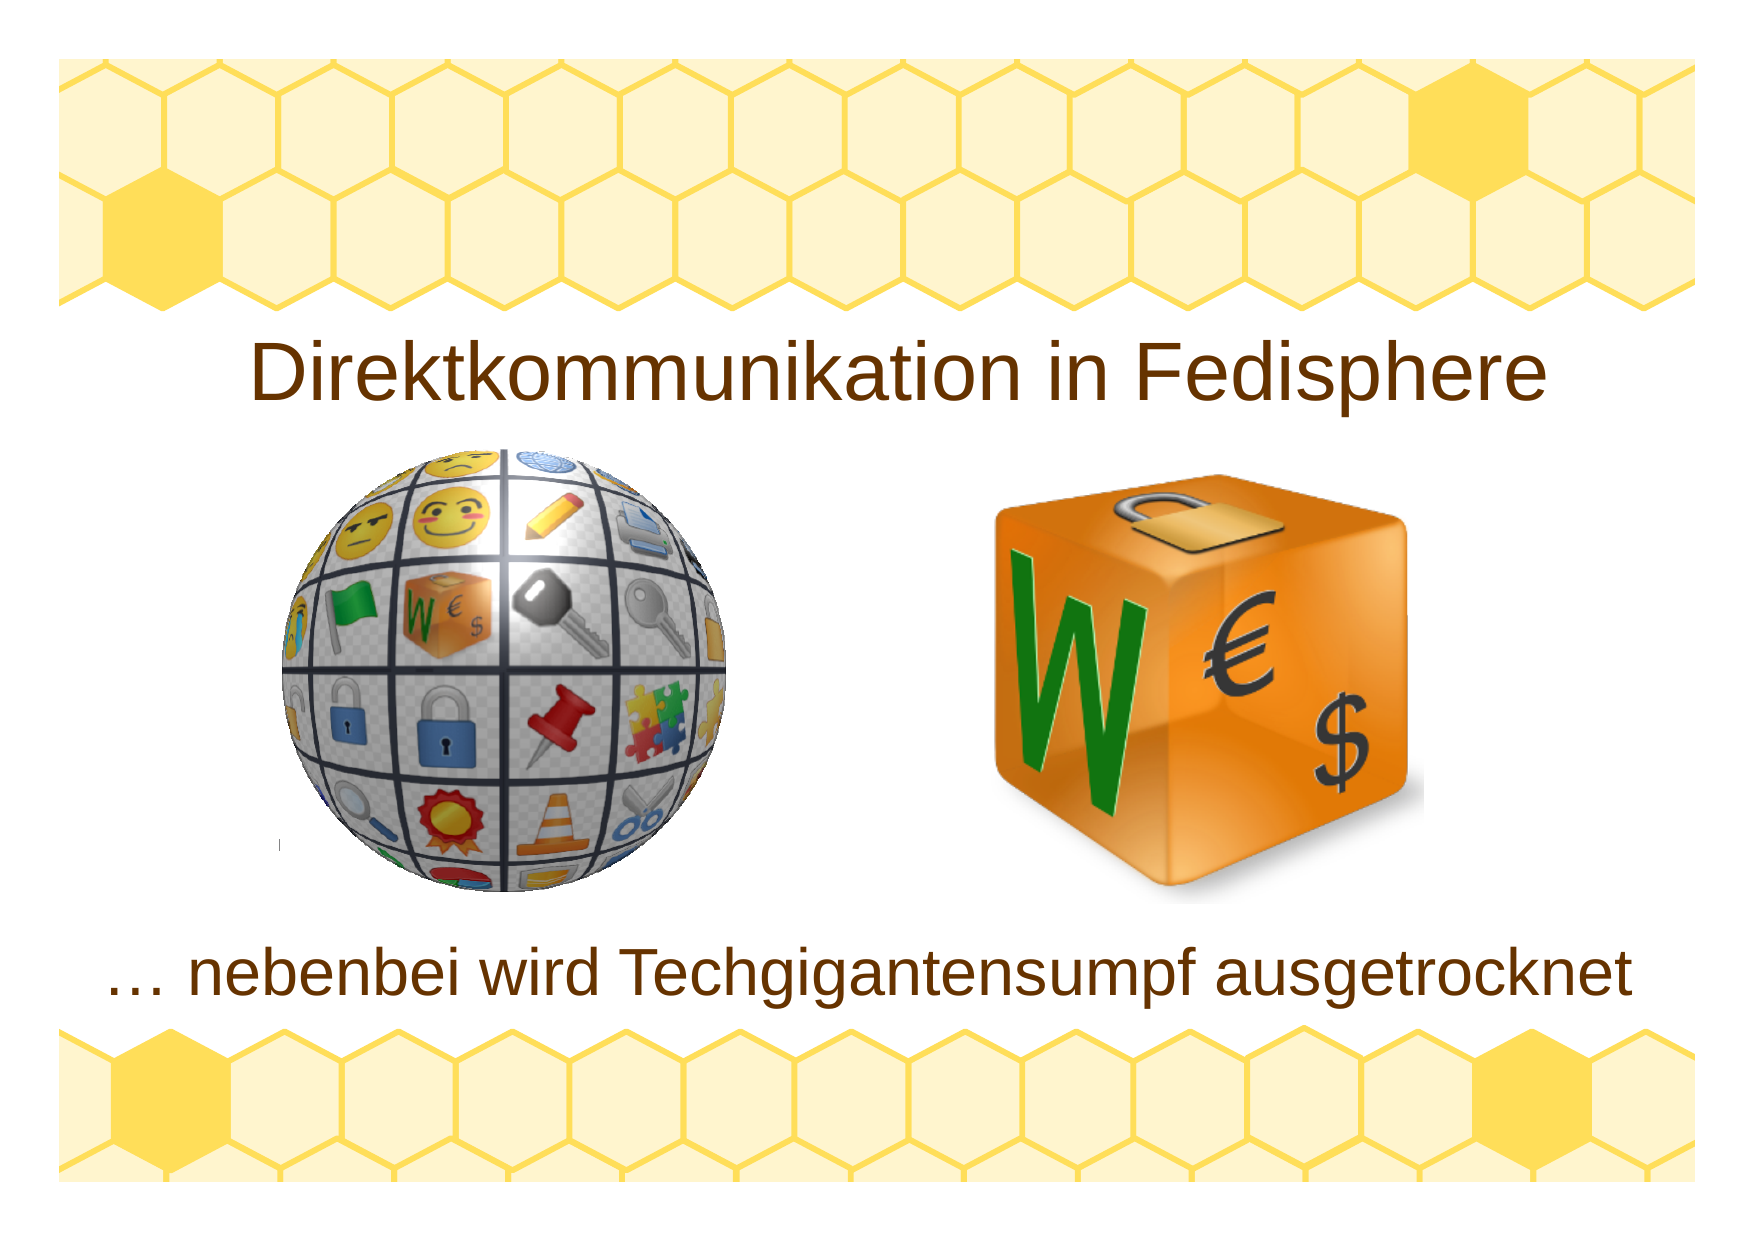

# Direktkommunikation in Fedisphere
… nebenbei wird Techgigantensumpf ausgetrocknet